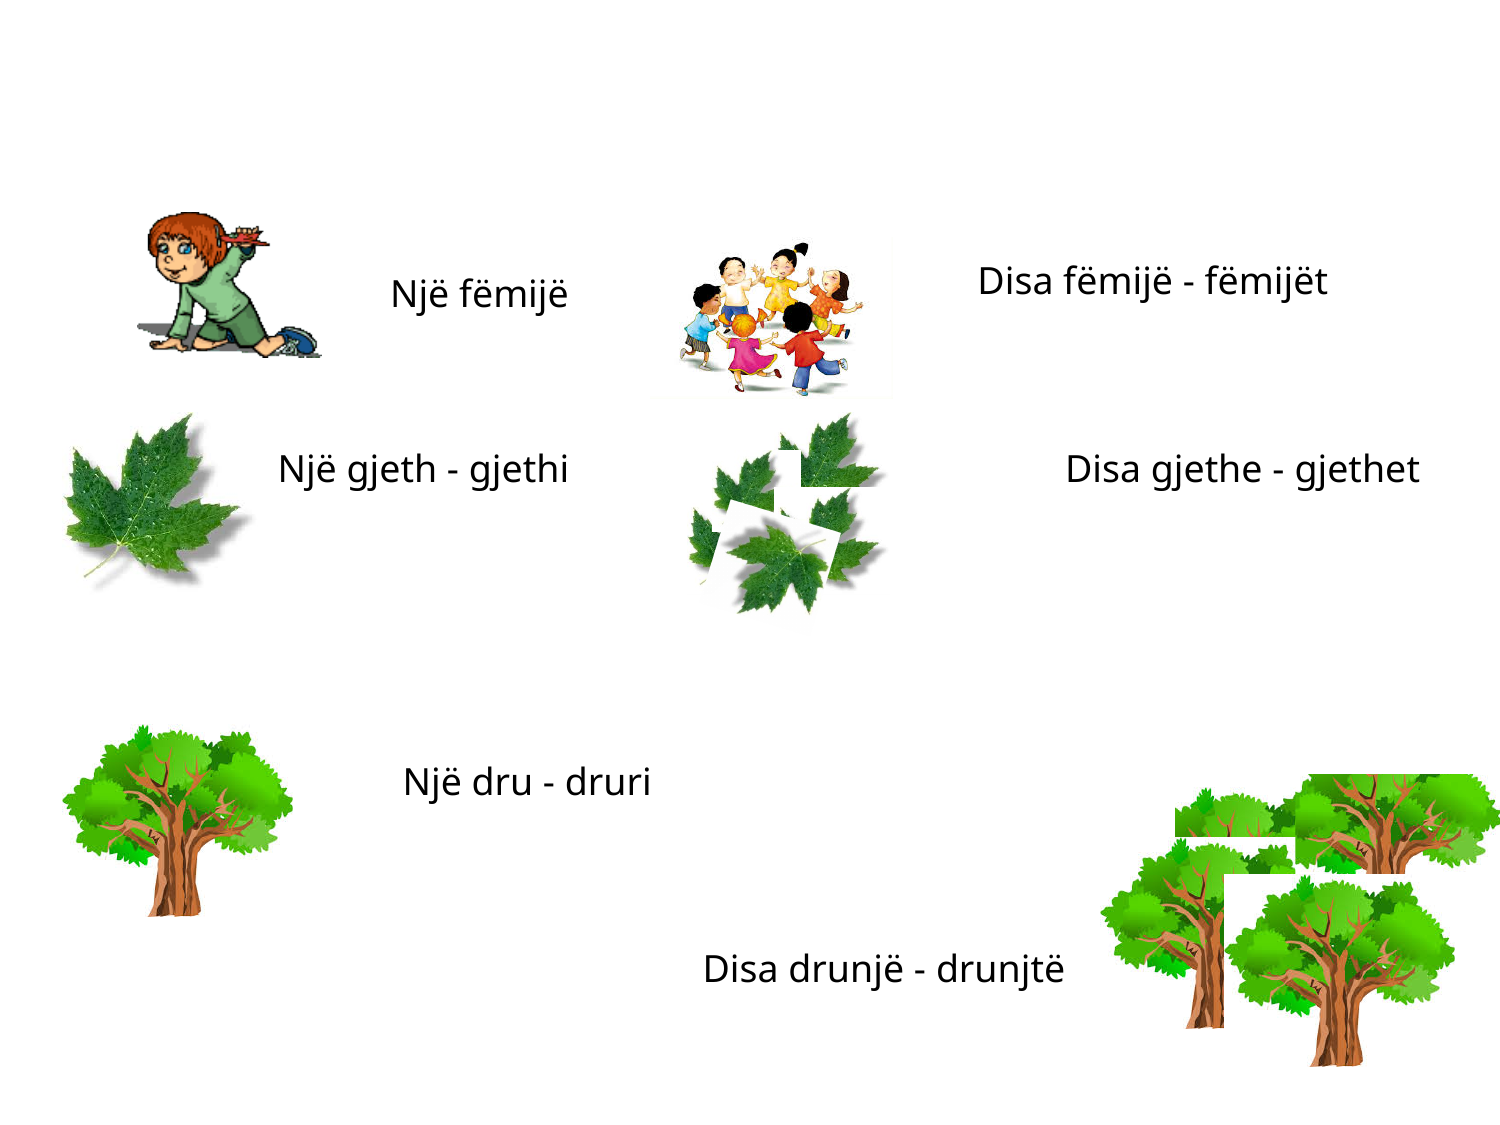

Disa fëmijë - fëmijët
Një fëmijë
Një gjeth - gjethi
Disa gjethe - gjethet
Një dru - druri
Disa drunjë - drunjtë